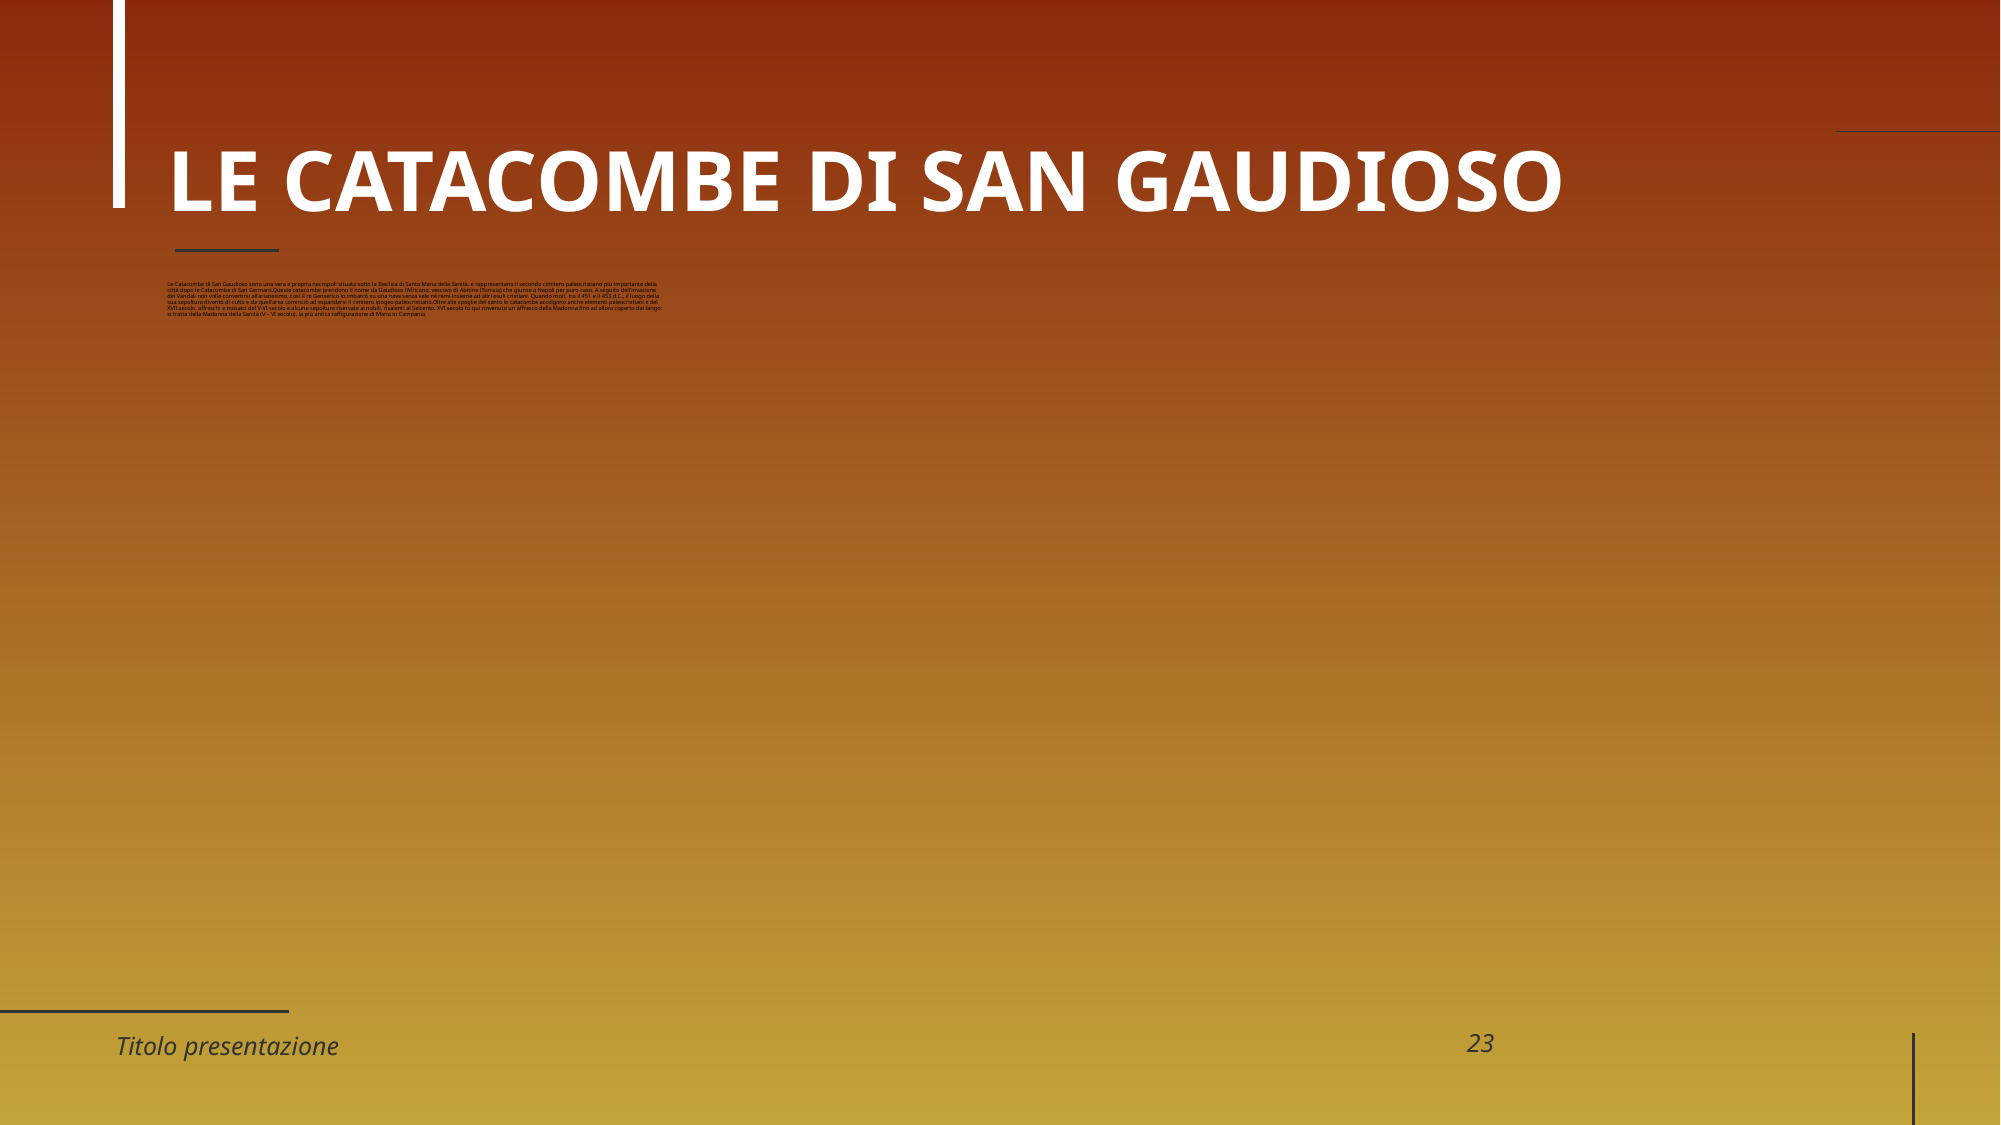

LE CATACOMBE DI SAN GAUDIOSO
# Le Catacombe di San Gaudioso sono una vera e propria necropoli situata sotto la Basilica di Santa Maria della Sanità, e rappresentano il secondo cimitero paleocristiano più importante della città dopo le Catacombe di San Gennaro.Queste catacombe prendono il nome da Gaudioso l’Africano, vescovo di Abitine (Tunisia) che giunse a Napoli per puro caso. A seguito dell’invasione dei Vandali non volle convertirsi all’arianesimo, così il re Genserico lo imbarcò su una nave senza vele né remi insieme ad altri esuli cristiani. Quando morì, tra il 451 e il 453 d.C., il luogo della sua sepoltura diventò di culto e da quell’area cominciò ad espandersi il cimitero ipogeo paleocristiano.Oltre alle spoglie del santo le catacombe accolgono anche elementi paleocristiani e del XVII secolo, affreschi e mosaici del V-VI secolo e alcune sepolture riservate ai nobili, risalenti al Seicento. XVI secolo fu qui rinvenuto un affresco della Madonna fino ad allora coperto dal fango: si tratta della Madonna della Sanità (V – VI secolo), la più antica raffigurazione di Maria in Campania.
Titolo presentazione